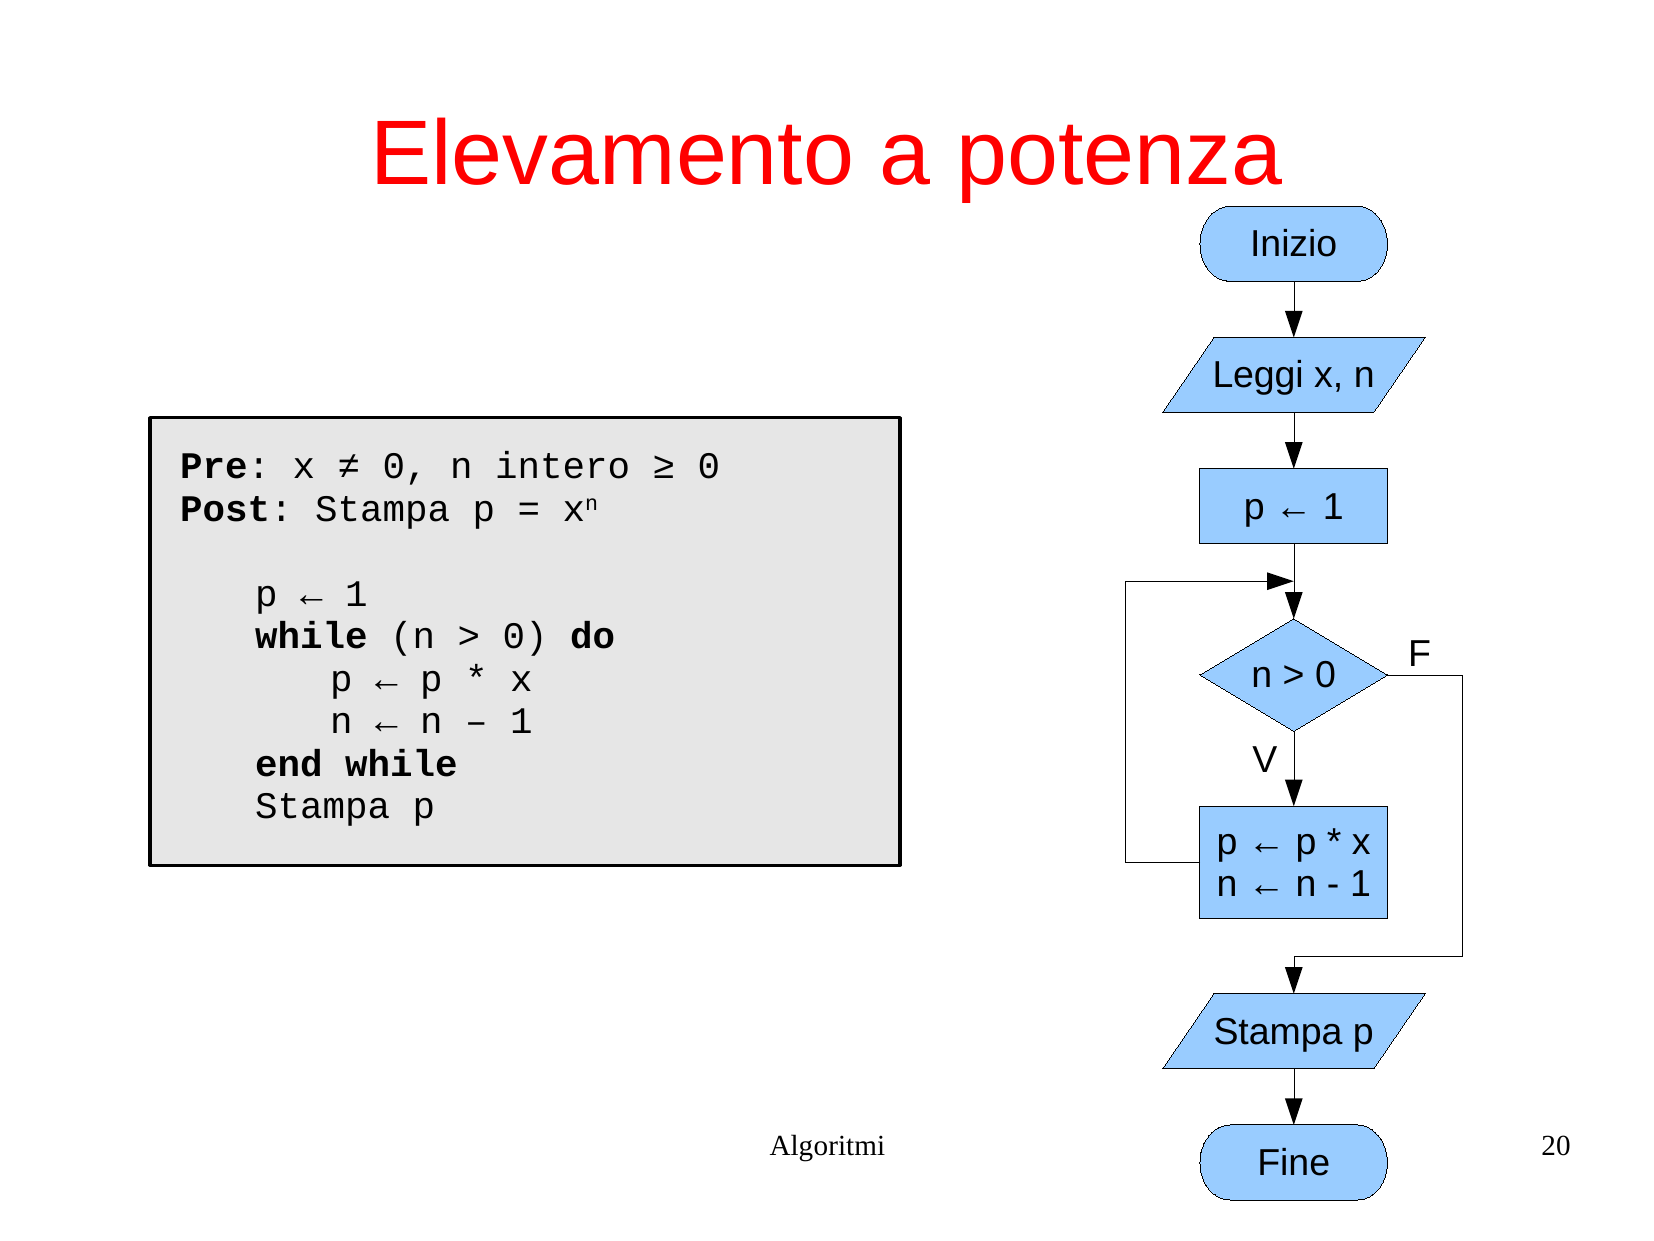

# Elevamento a potenza
Inizio
Leggi x, n
Pre: x ≠ 0, n intero ≥ 0
Post: Stampa p = xn
	p ← 1
	while (n > 0) do
		p ← p * x
		n ← n – 1
	end while
	Stampa p
p ← 1
n > 0
F
V
p ← p * x
n ← n - 1
Stampa p
Fine
Algoritmi
20